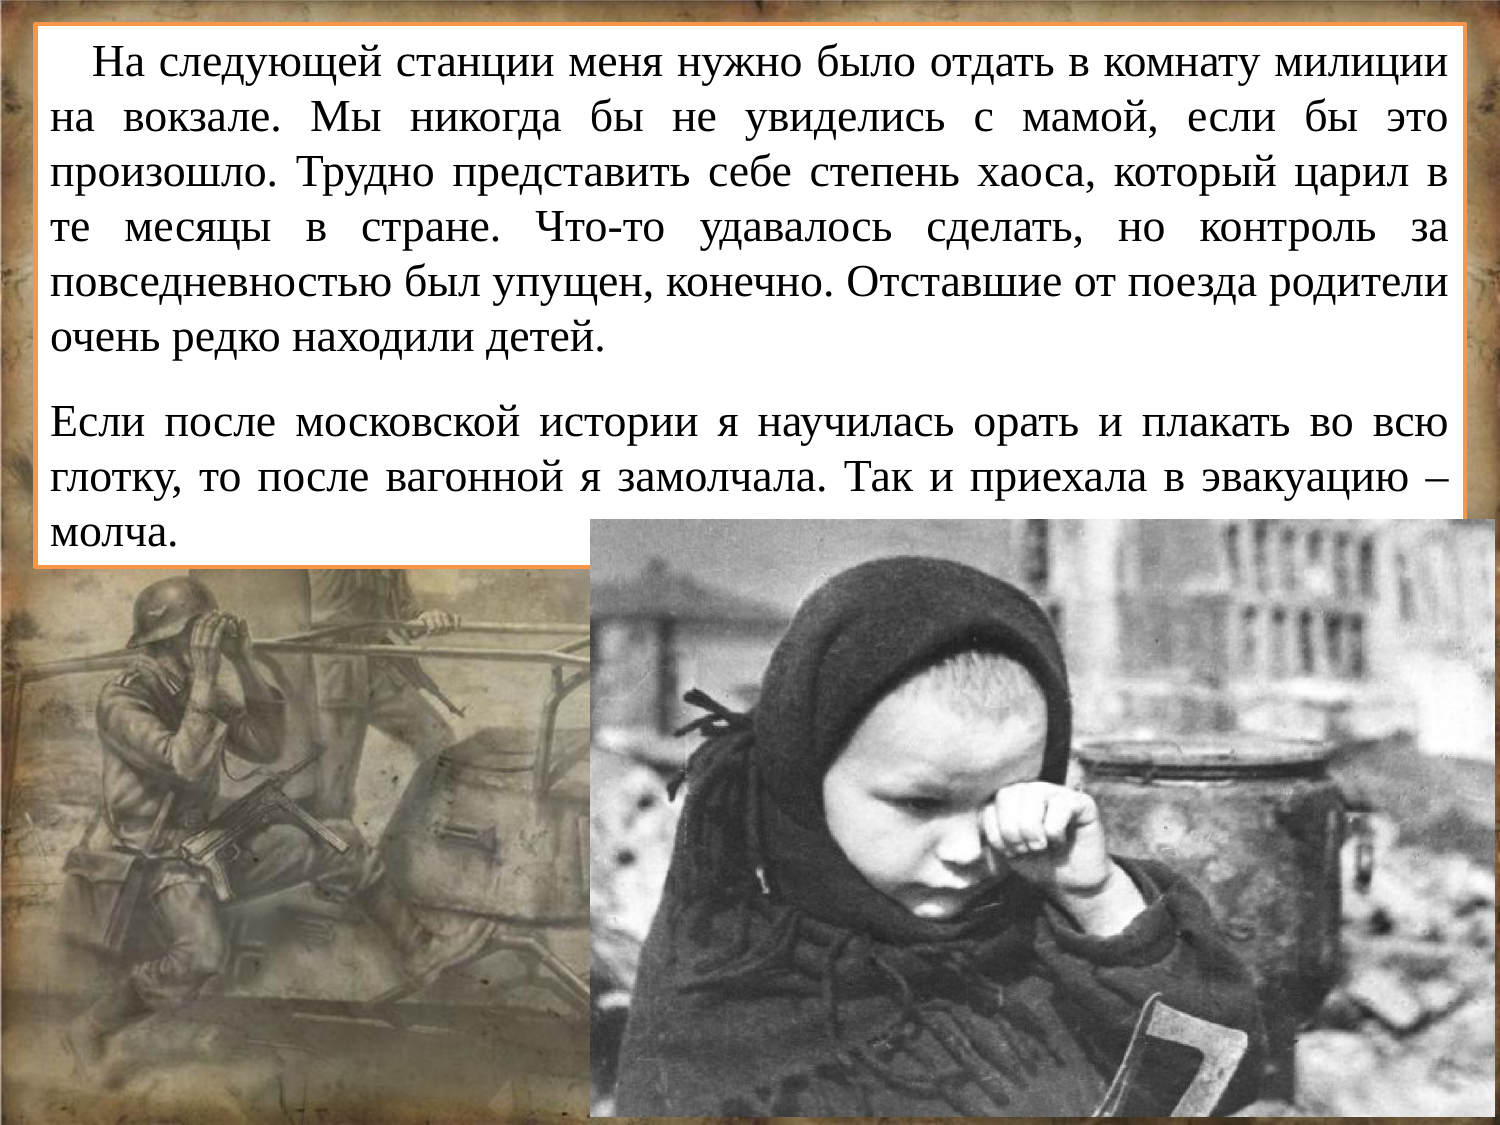

На следующей станции меня нужно было отдать в комнату милиции на вокзале. Мы никогда бы не увиделись с мамой, если бы это произошло. Трудно представить себе степень хаоса, который царил в те месяцы в стране. Что-то удавалось сделать, но контроль за повседневностью был упущен, конечно. Отставшие от поезда родители очень редко находили детей.
Если после московской истории я научилась орать и плакать во всю глотку, то после вагонной я замолчала. Так и приехала в эвакуацию – молча.
#